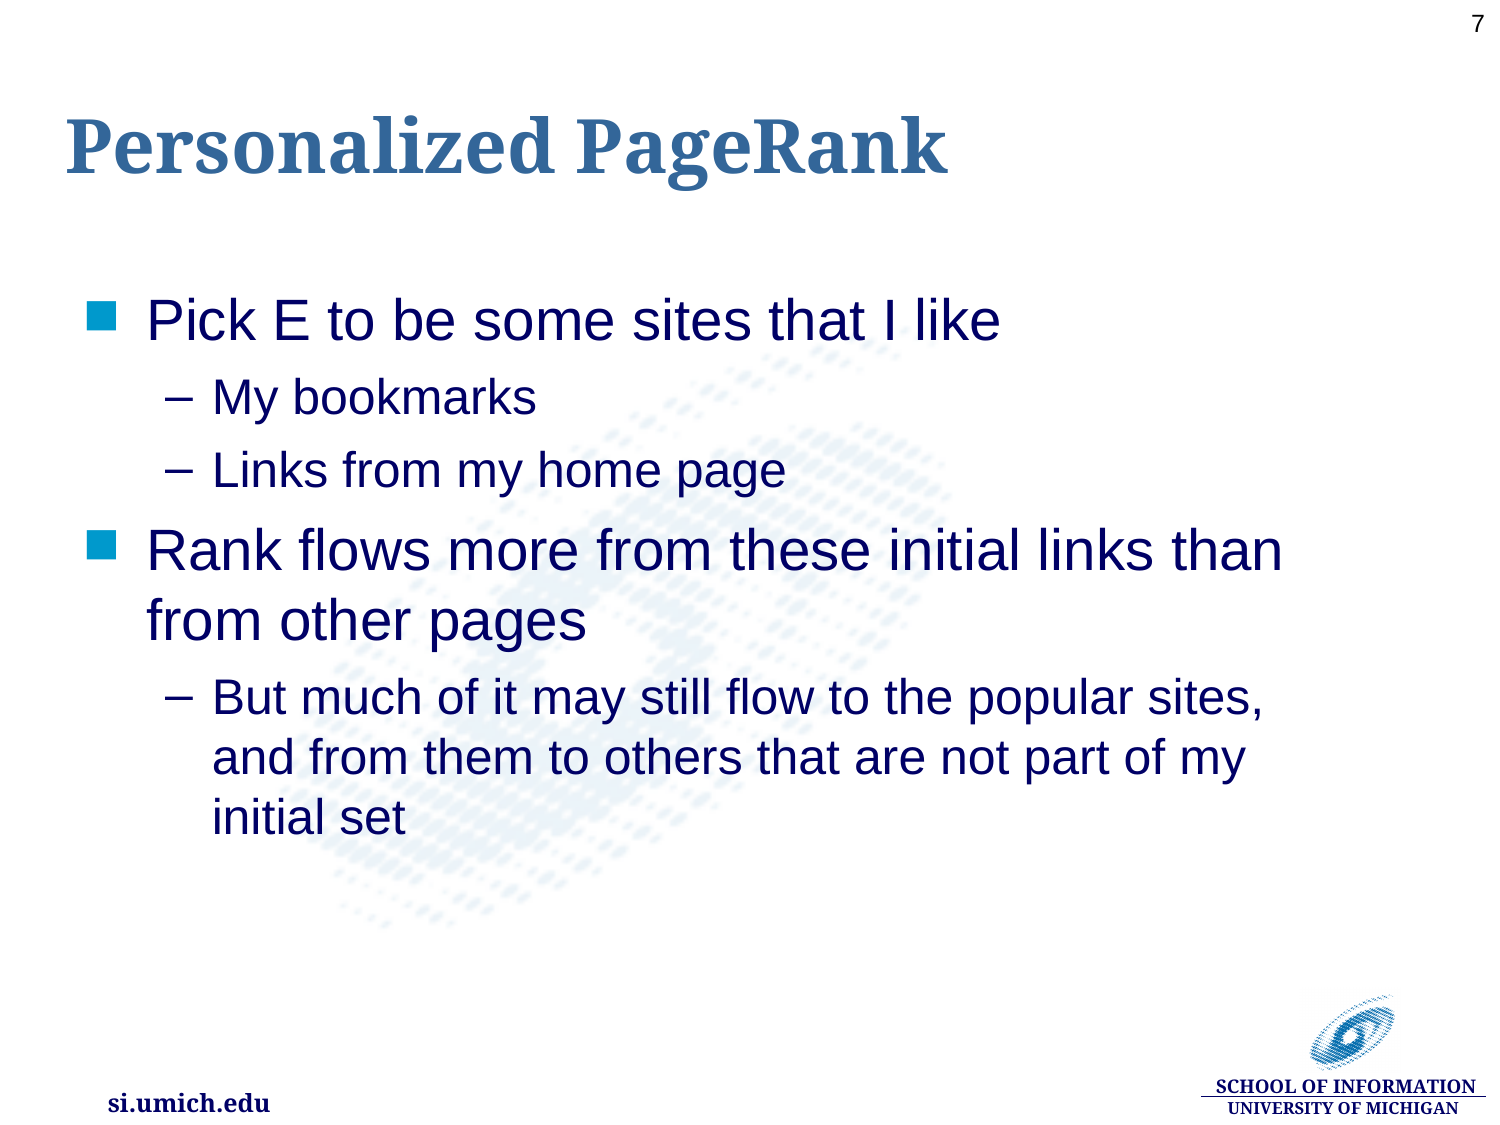

# Personalized PageRank
Pick E to be some sites that I like
My bookmarks
Links from my home page
Rank flows more from these initial links than from other pages
But much of it may still flow to the popular sites, and from them to others that are not part of my initial set